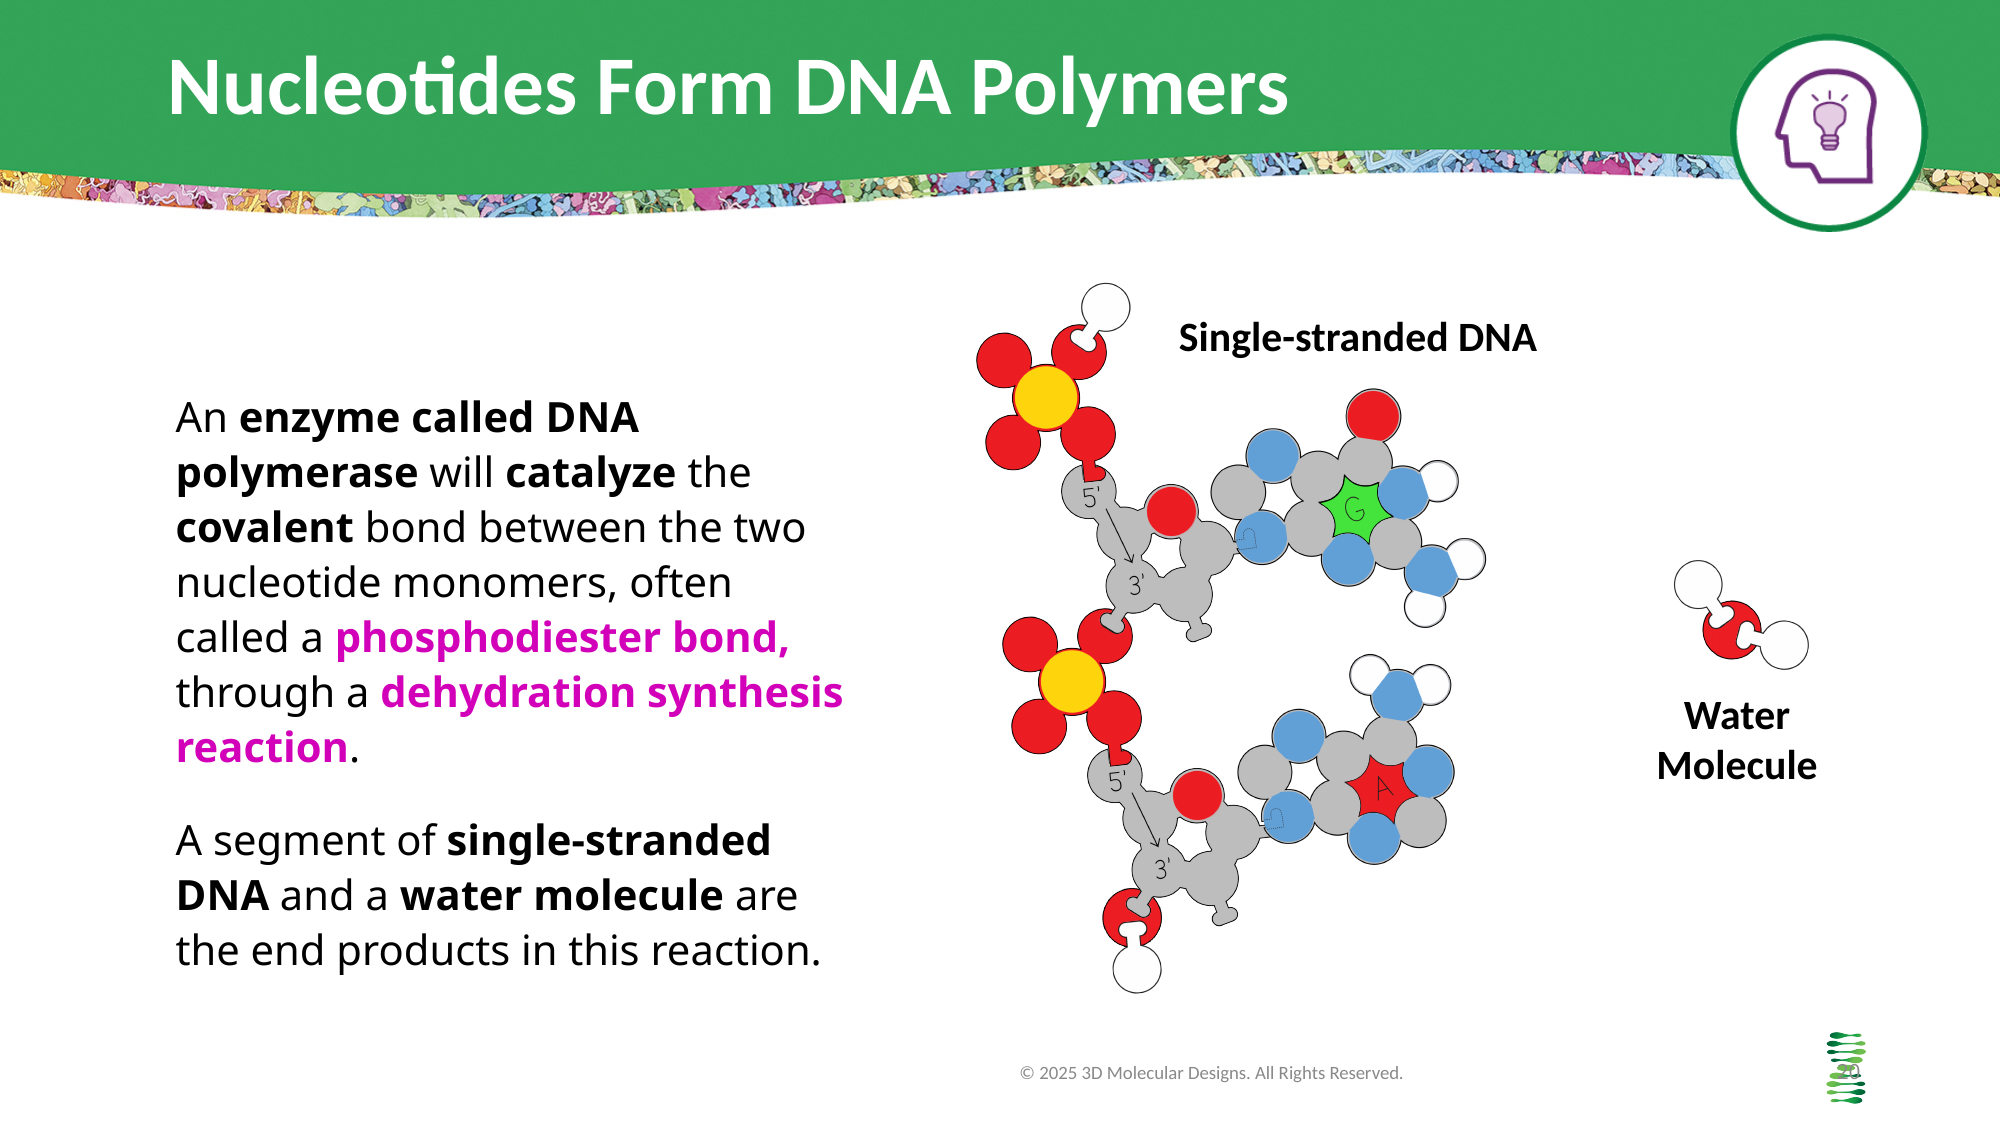

Nucleotides Form DNA Polymers
Single-stranded DNA
An enzyme called DNA polymerase will catalyze the covalent bond between the two nucleotide monomers, often called a phosphodiester bond, through a dehydration synthesis reaction.
A segment of single-stranded DNA and a water molecule are the end products in this reaction.
Water
Molecule